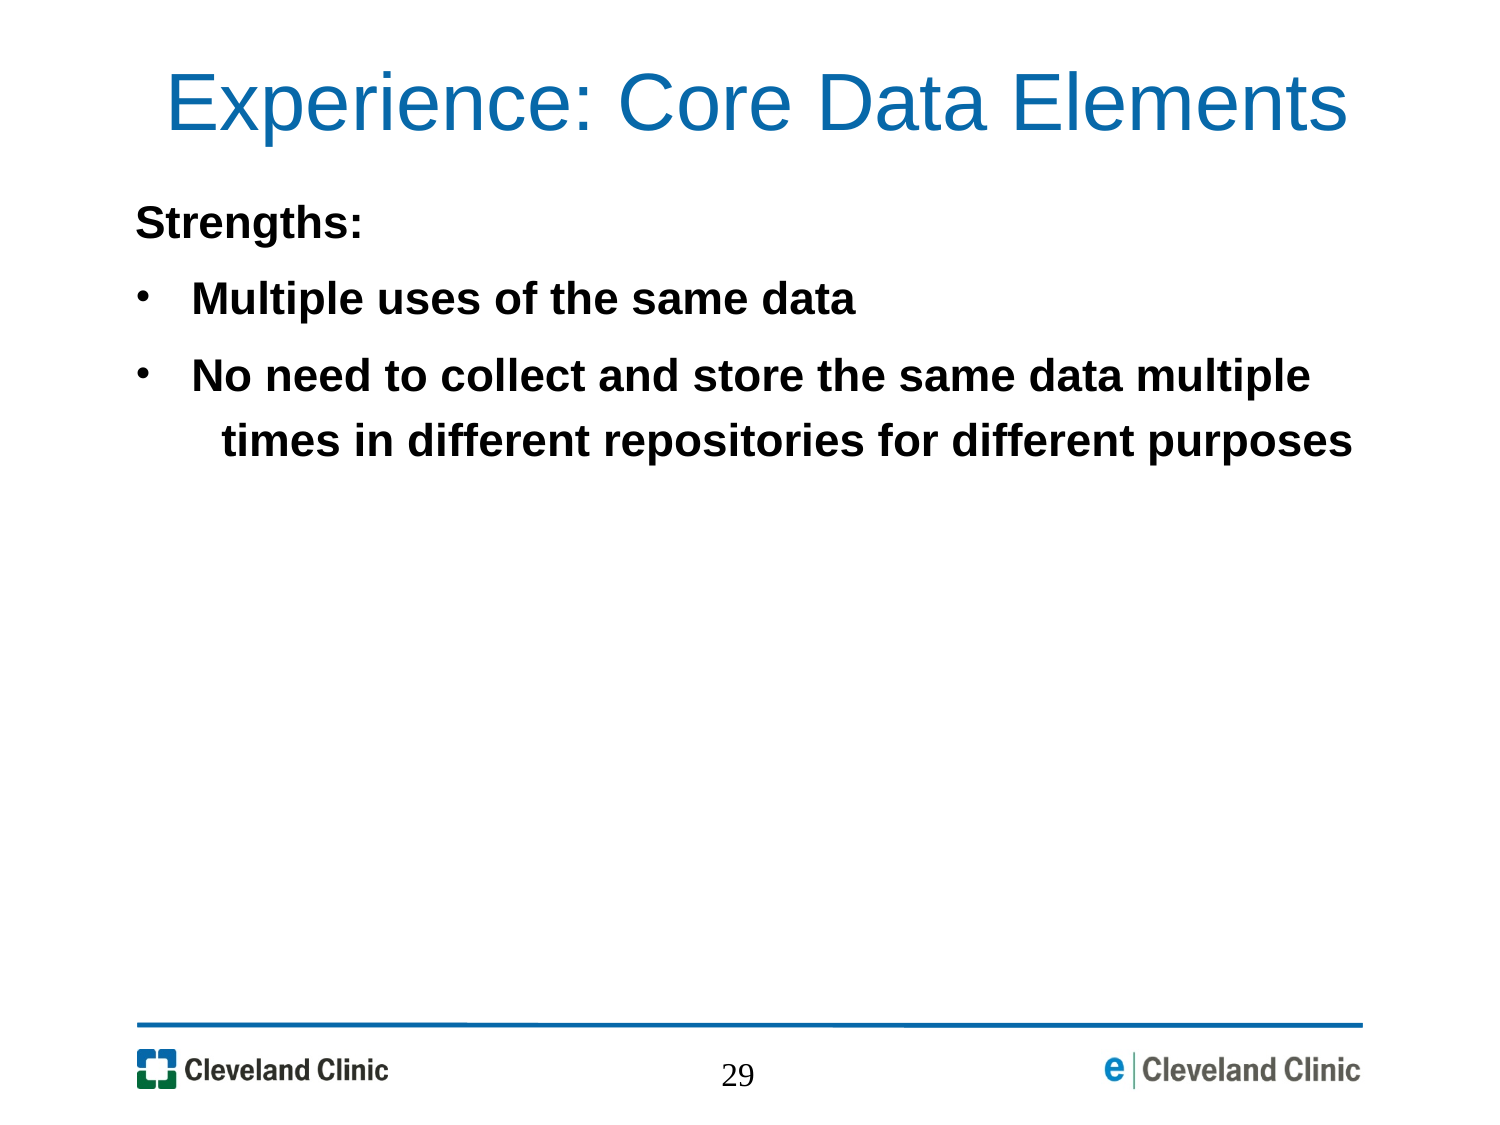

# Experience: Core Data Elements
Strengths:
Multiple uses of the same data
No need to collect and store the same data multiple times in different repositories for different purposes
29